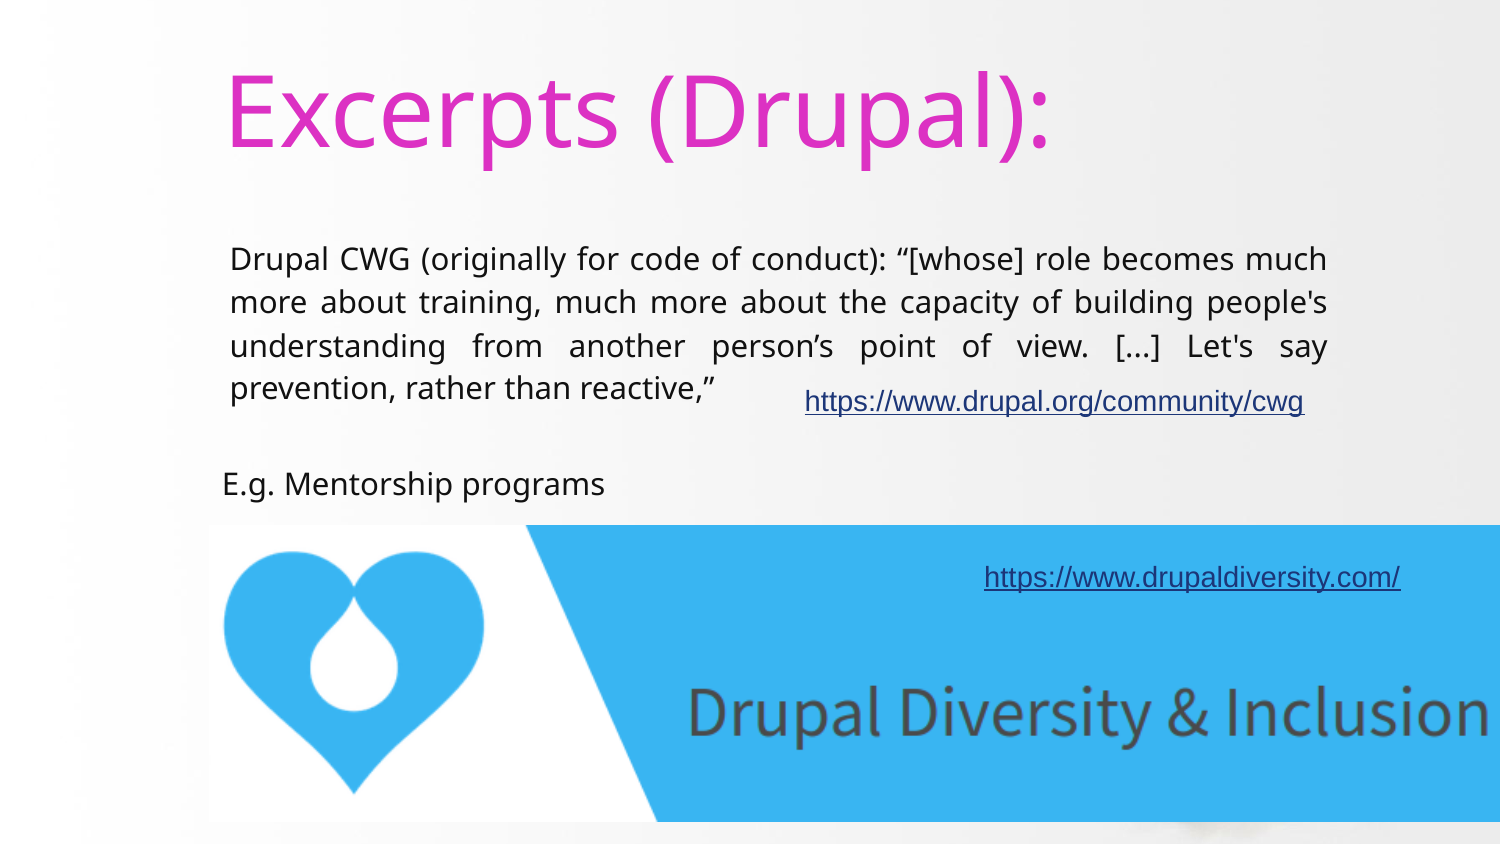

Excerpts (Drupal):
Drupal CWG (originally for code of conduct): “[whose] role becomes much more about training, much more about the capacity of building people's understanding from another person’s point of view. [...] Let's say prevention, rather than reactive,”
https://www.drupal.org/community/cwg
E.g. Mentorship programs
https://www.drupaldiversity.com/